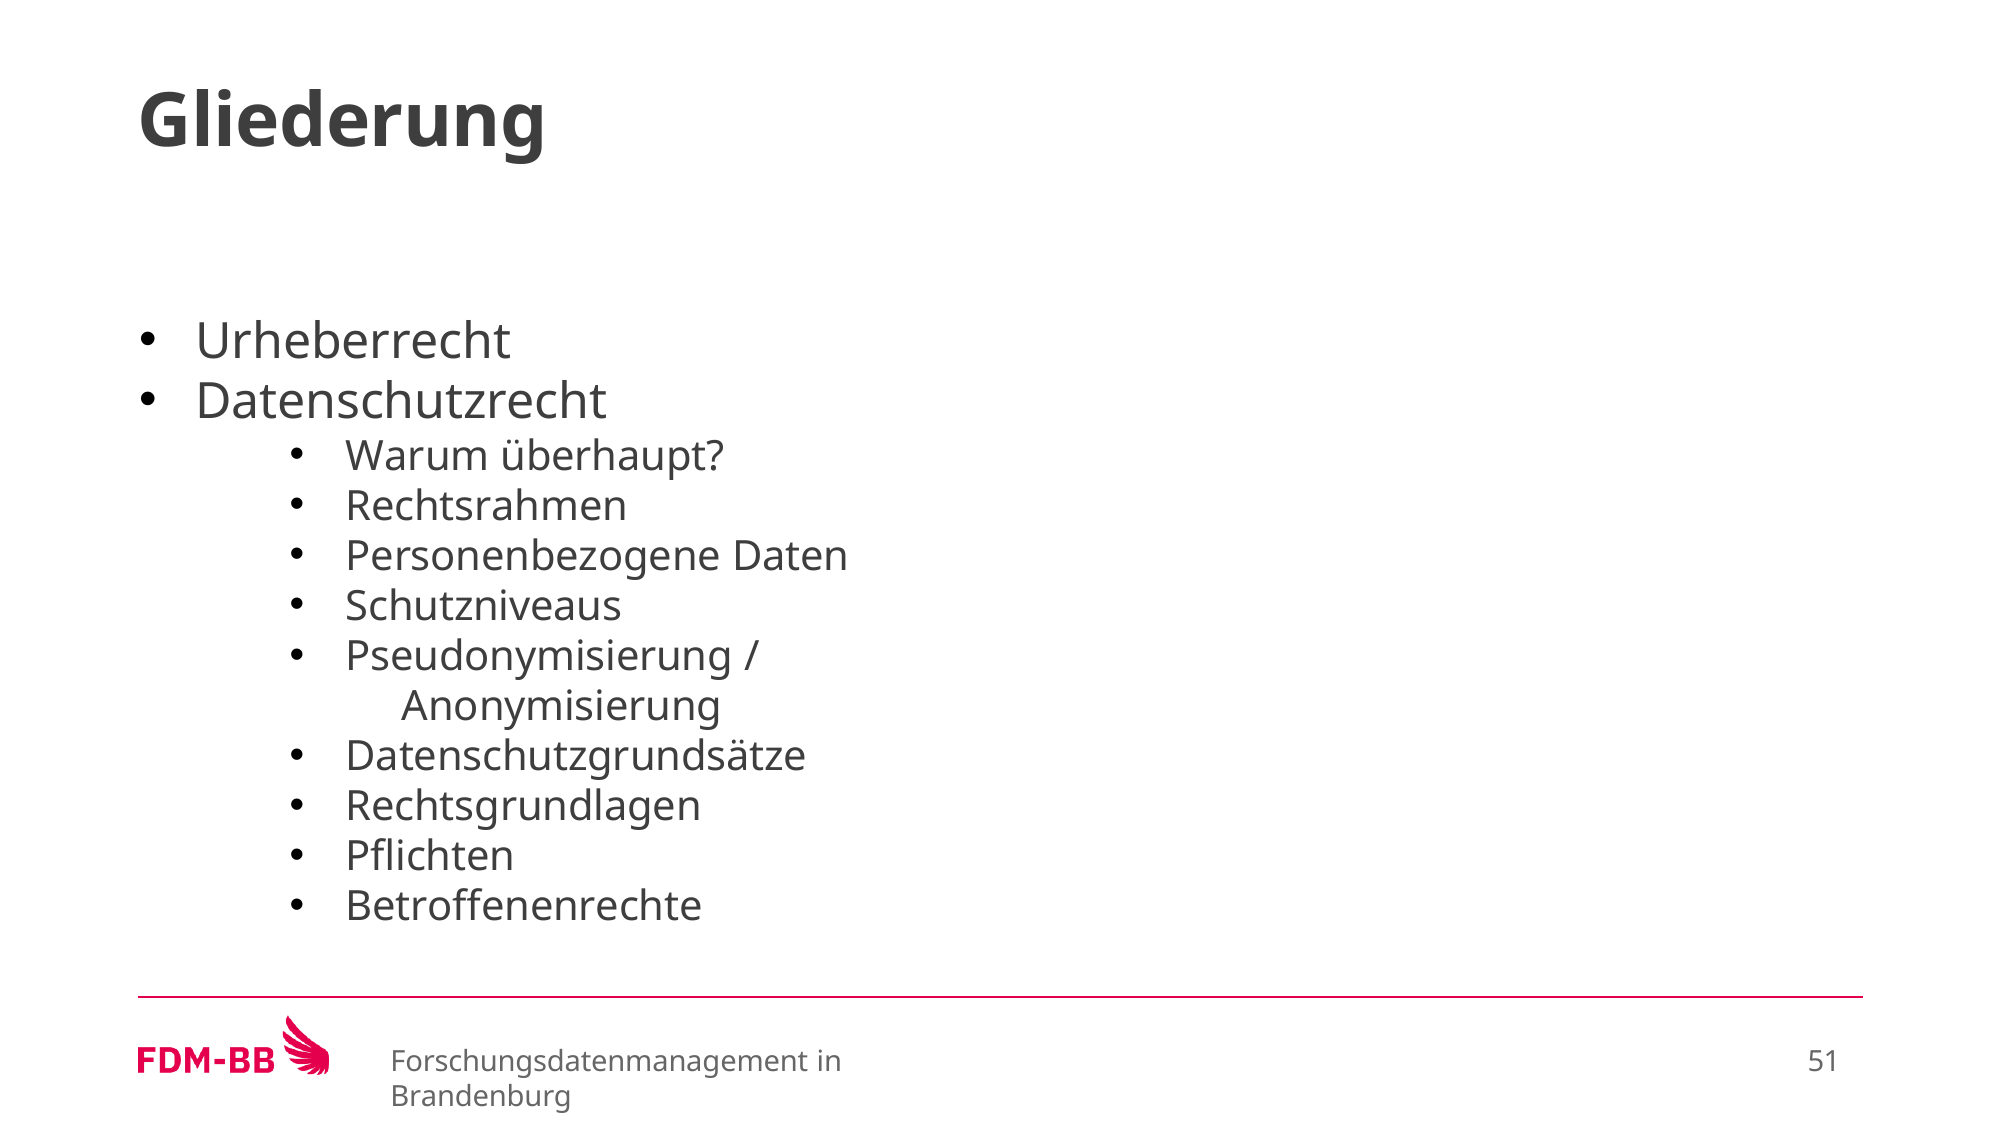

# Gliederung
Urheberrecht
Datenschutzrecht
Warum überhaupt?
Rechtsrahmen
Personenbezogene Daten
Schutzniveaus
Pseudonymisierung / Anonymisierung
Datenschutzgrundsätze
Rechtsgrundlagen
Pflichten
Betroffenenrechte
Forschungsdatenmanagement in Brandenburg
51